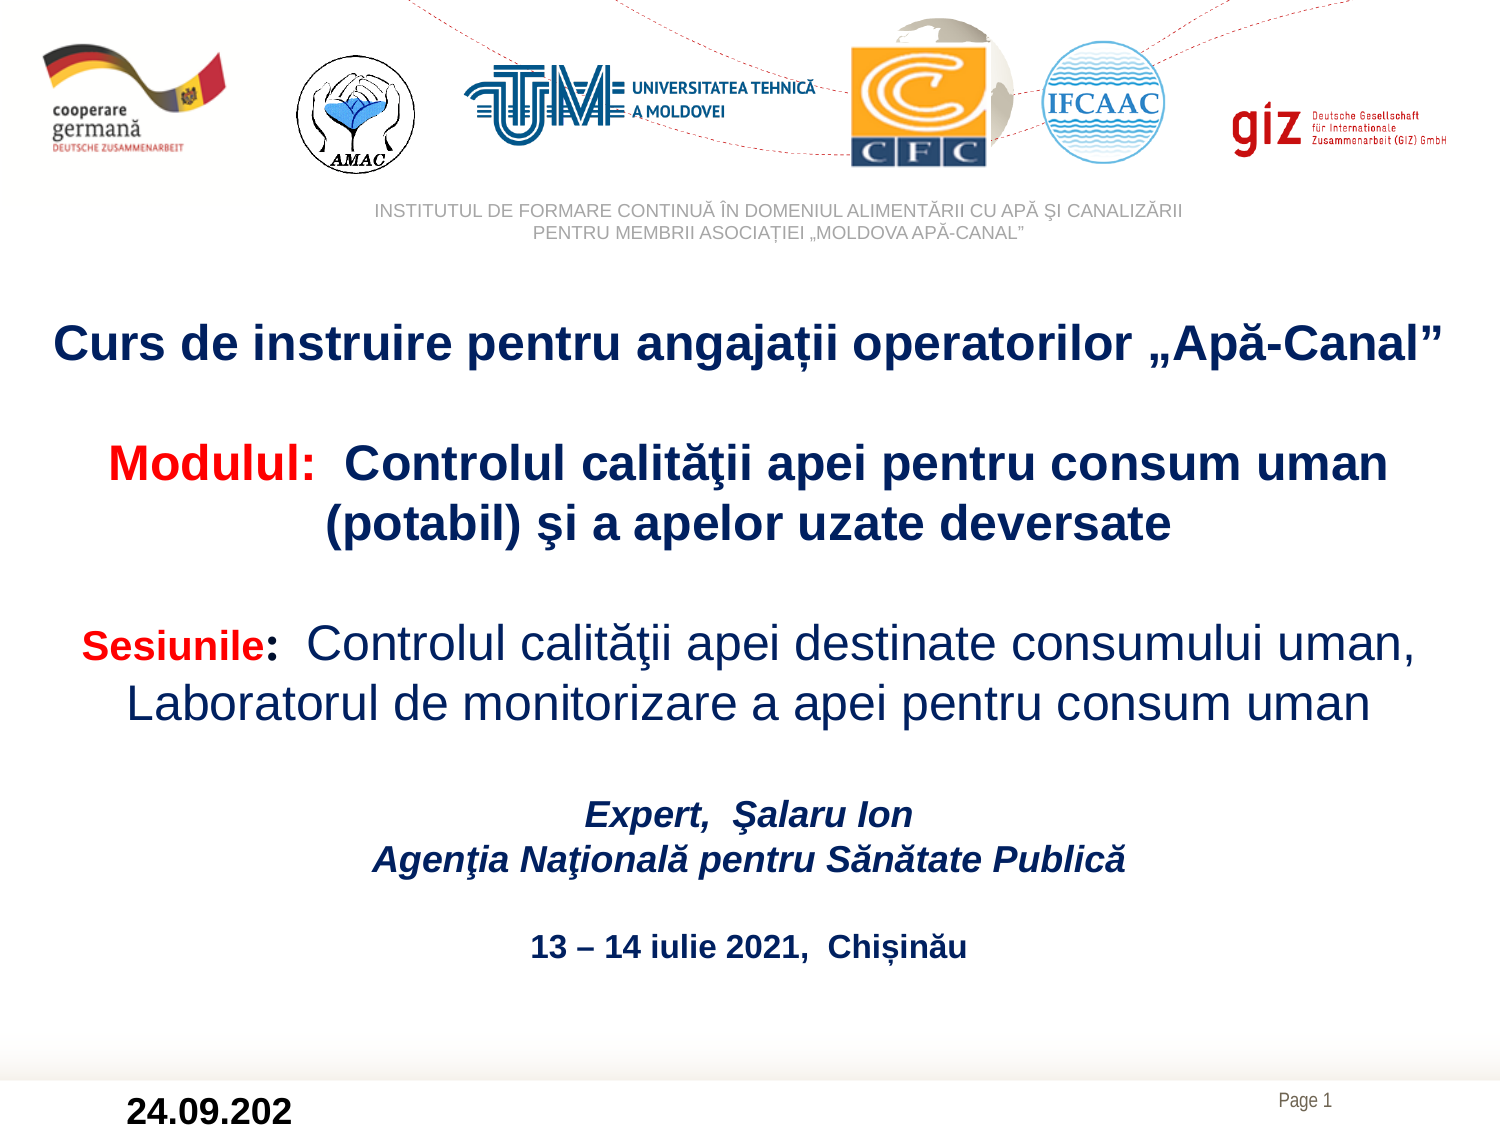

INSTITUTUL DE FORMARE CONTINUĂ ÎN DOMENIUL ALIMENTĂRII CU APĂ ŞI CANALIZĂRII
PENTRU MEMBRII ASOCIAȚIEI „MOLDOVA APĂ-CANAL”
# Curs de instruire pentru angajații operatorilor „Apă-Canal” Modulul: Controlul calităţii apei pentru consum uman (potabil) şi a apelor uzate deversate Sesiunile: Controlul calităţii apei destinate consumului uman, Laboratorul de monitorizare a apei pentru consum uman Expert, Şalaru Ion Agenţia Naţională pentru Sănătate Publică 13 – 14 iulie 2021, Chișinău